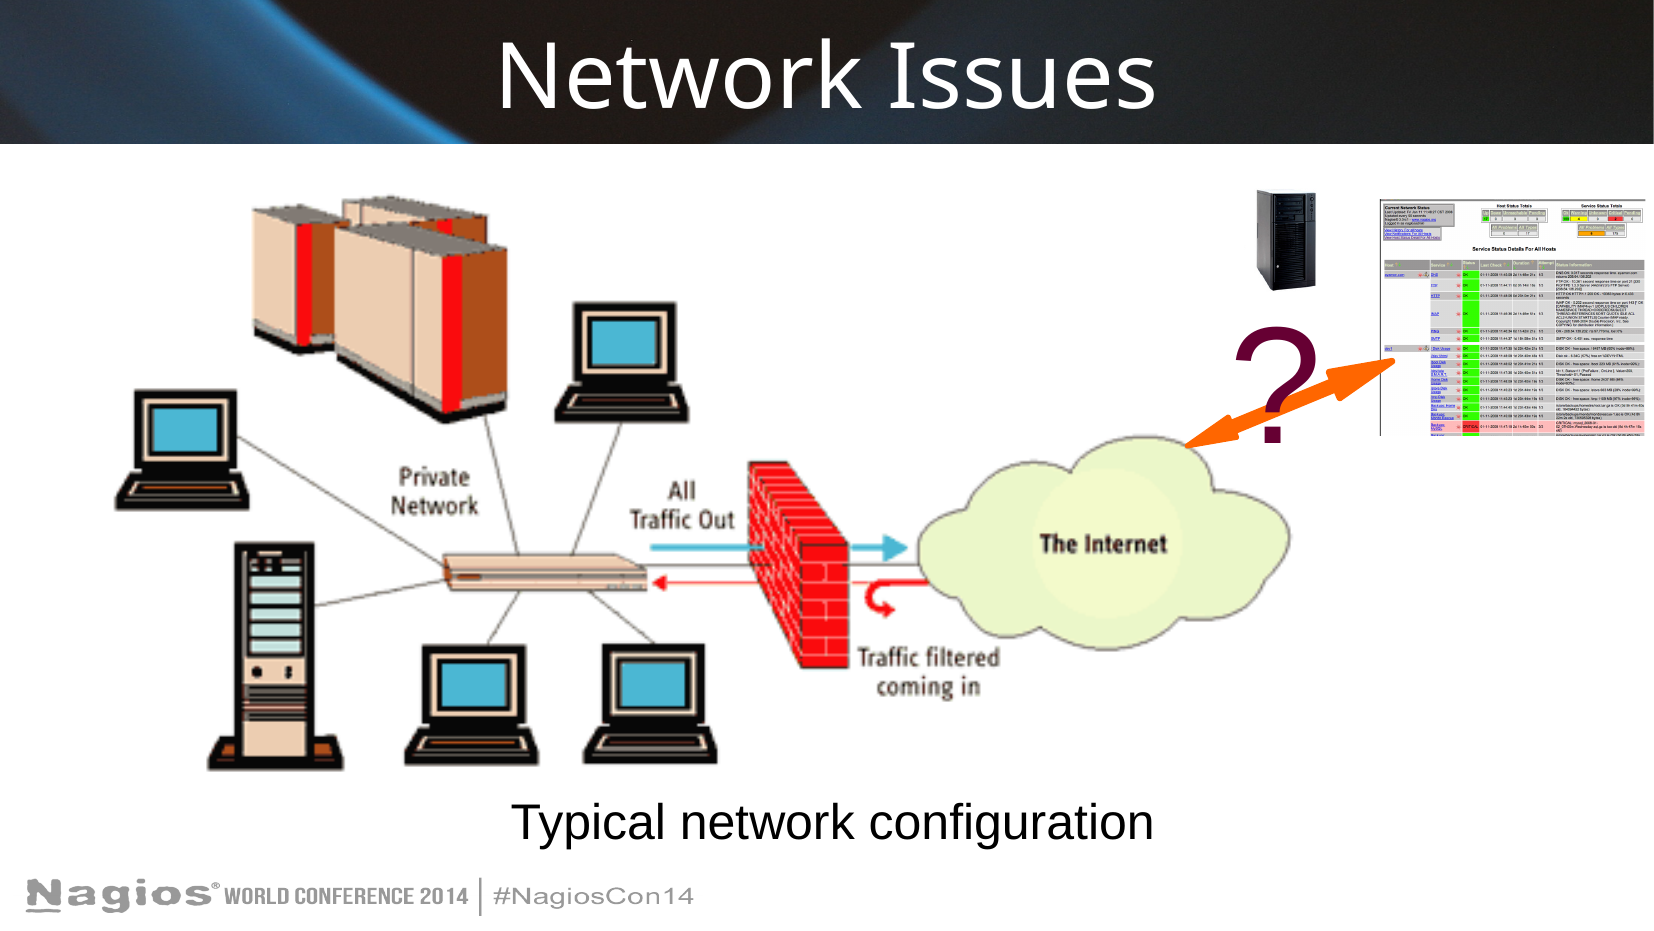

# Network Issues
?
Typical network configuration